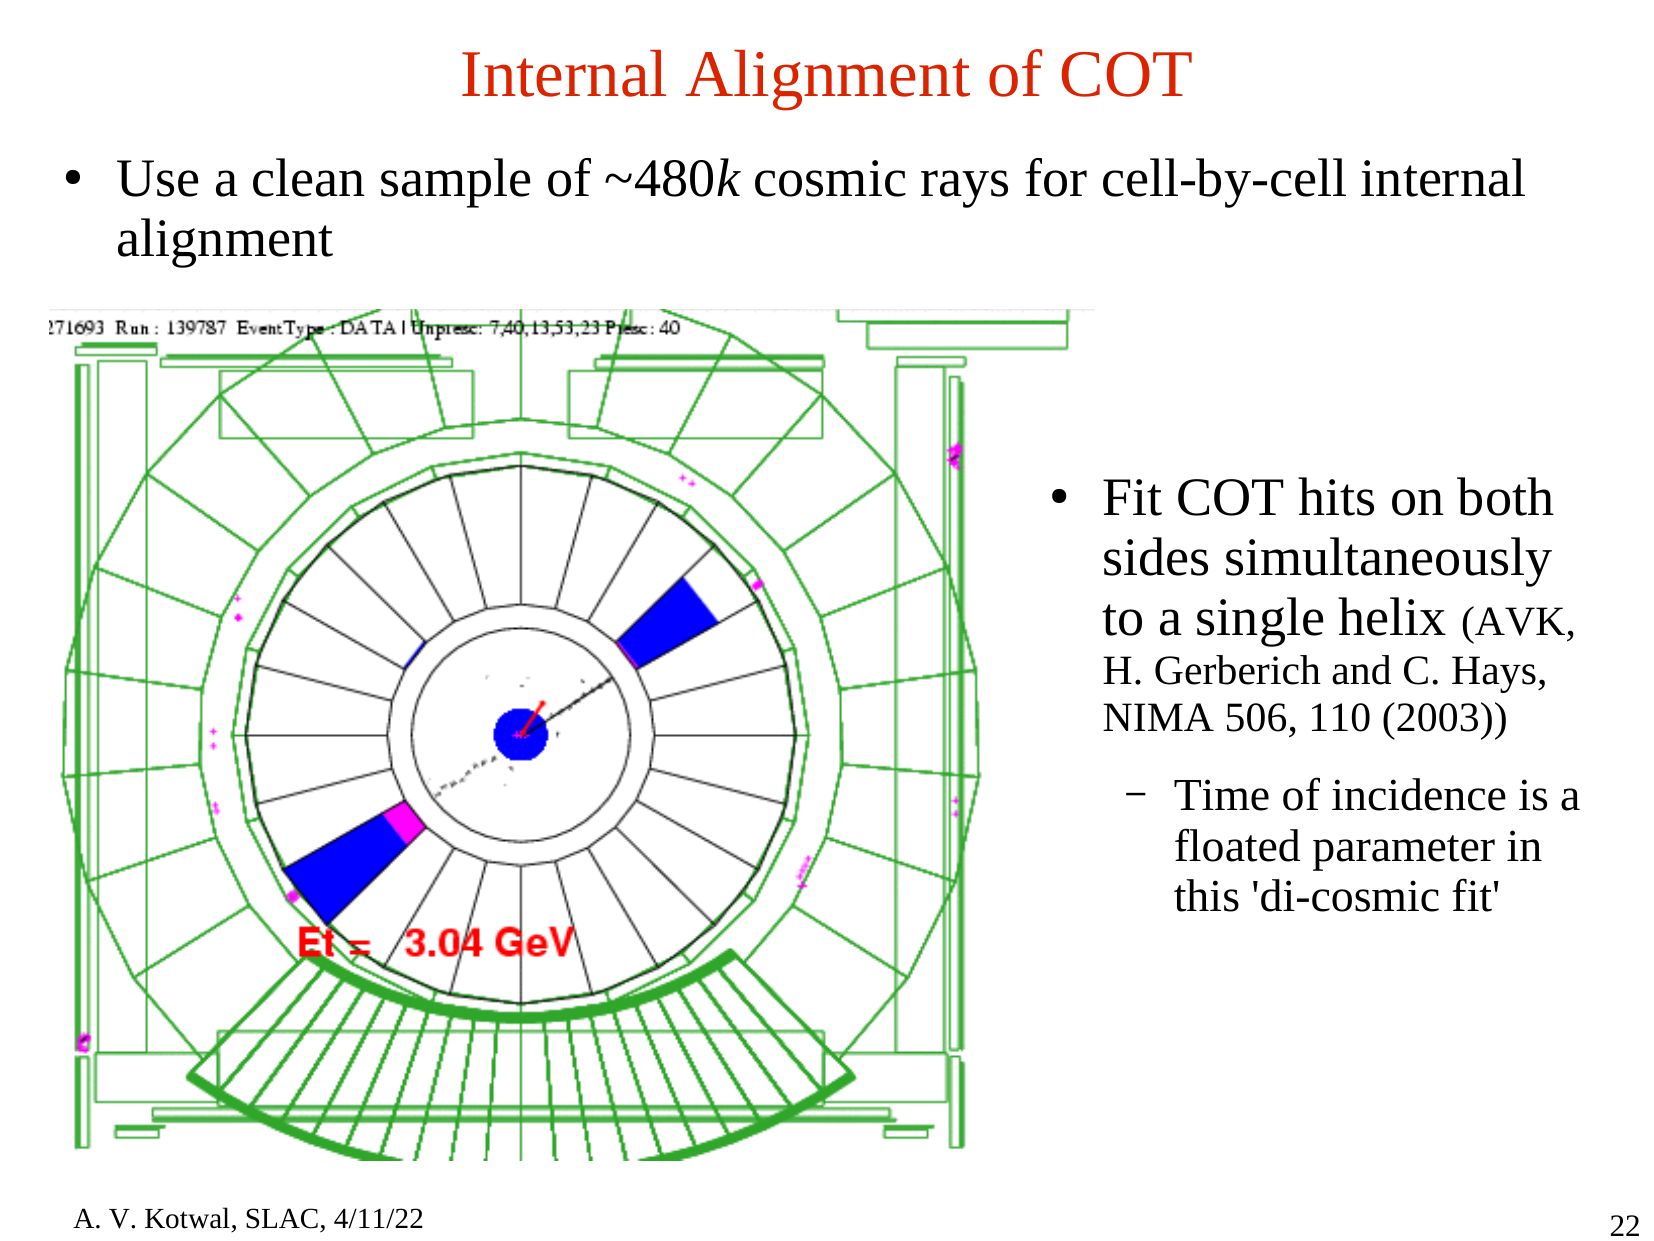

# Internal Alignment of COT
Use a clean sample of ~480k cosmic rays for cell-by-cell internal alignment
Fit COT hits on both sides simultaneously to a single helix (AVK, H. Gerberich and C. Hays, NIMA 506, 110 (2003))
Time of incidence is a floated parameter in this 'di-cosmic fit'
A. V. Kotwal, SLAC, 4/11/22